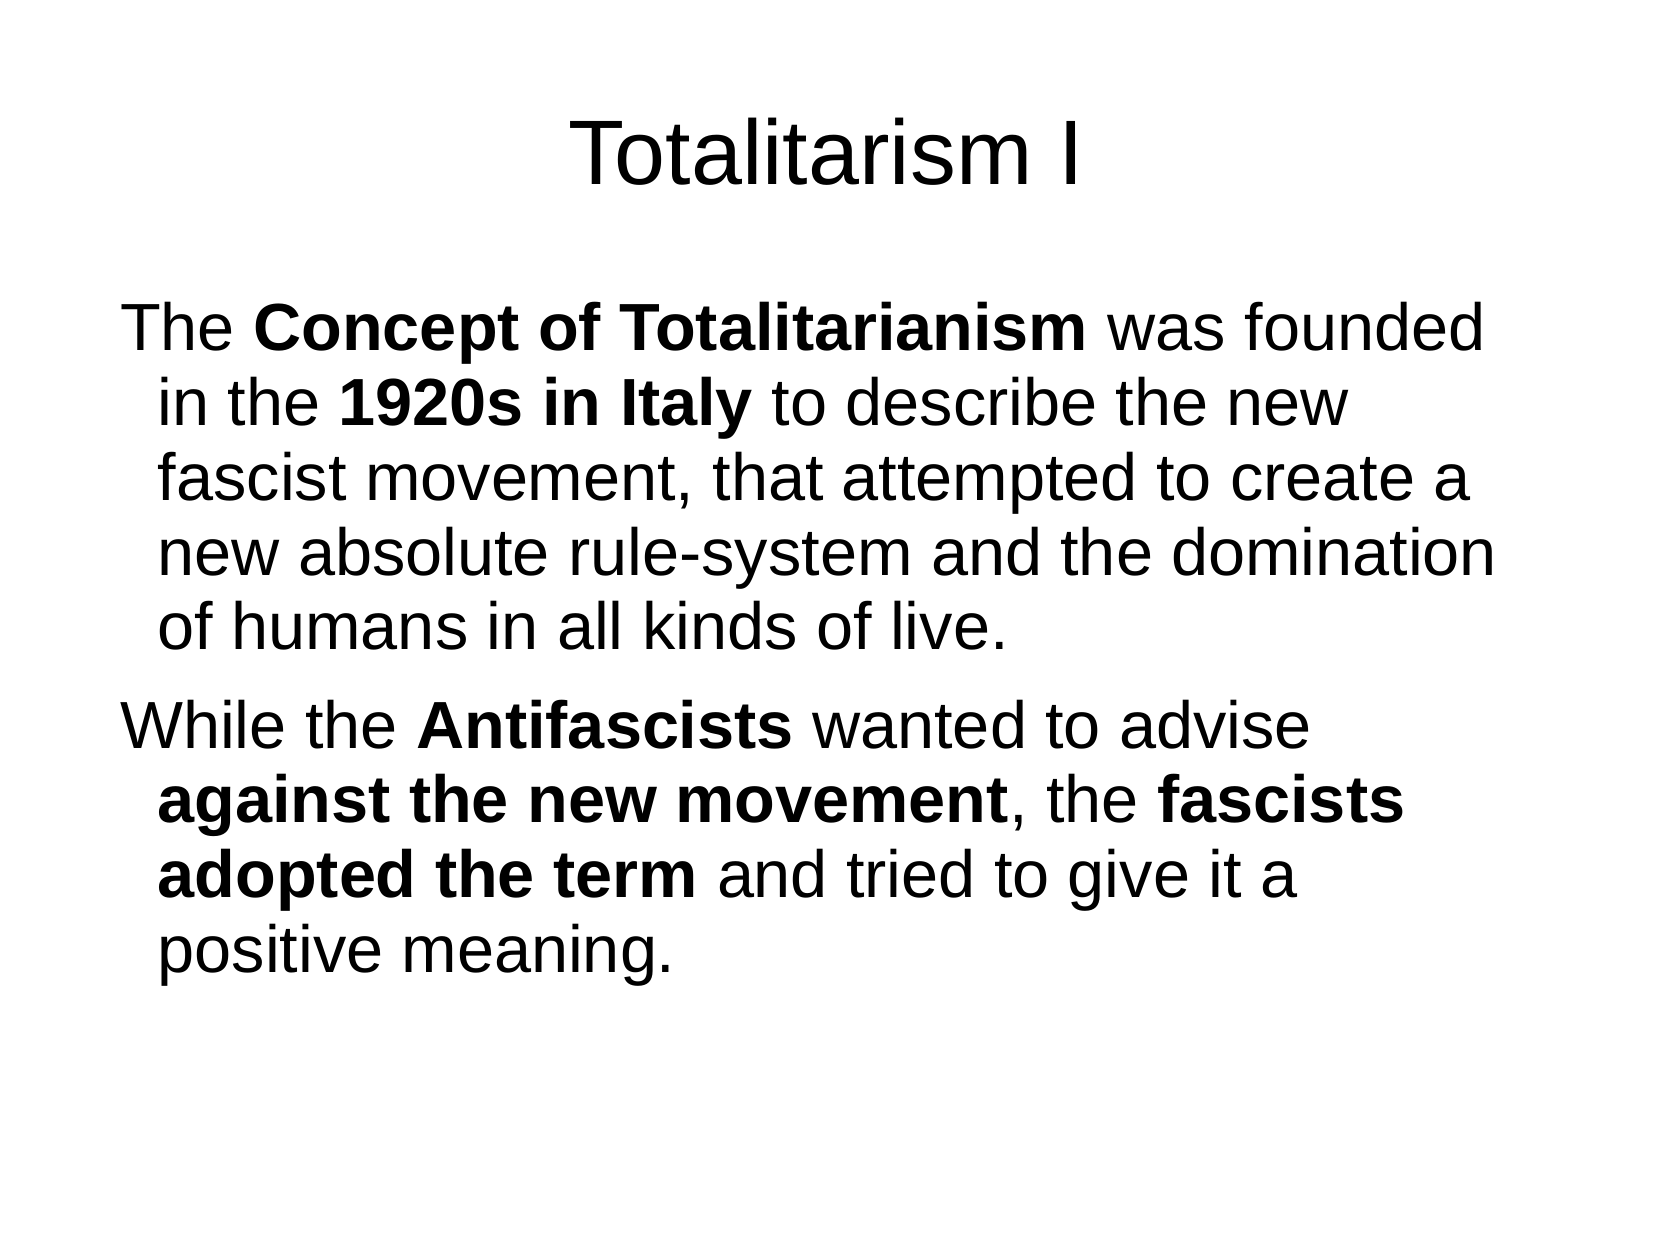

# Totalitarism I
The Concept of Totalitarianism was founded in the 1920s in Italy to describe the new fascist movement, that attempted to create a new absolute rule-system and the domination of humans in all kinds of live.
While the Antifascists wanted to advise against the new movement, the fascists adopted the term and tried to give it a positive meaning.